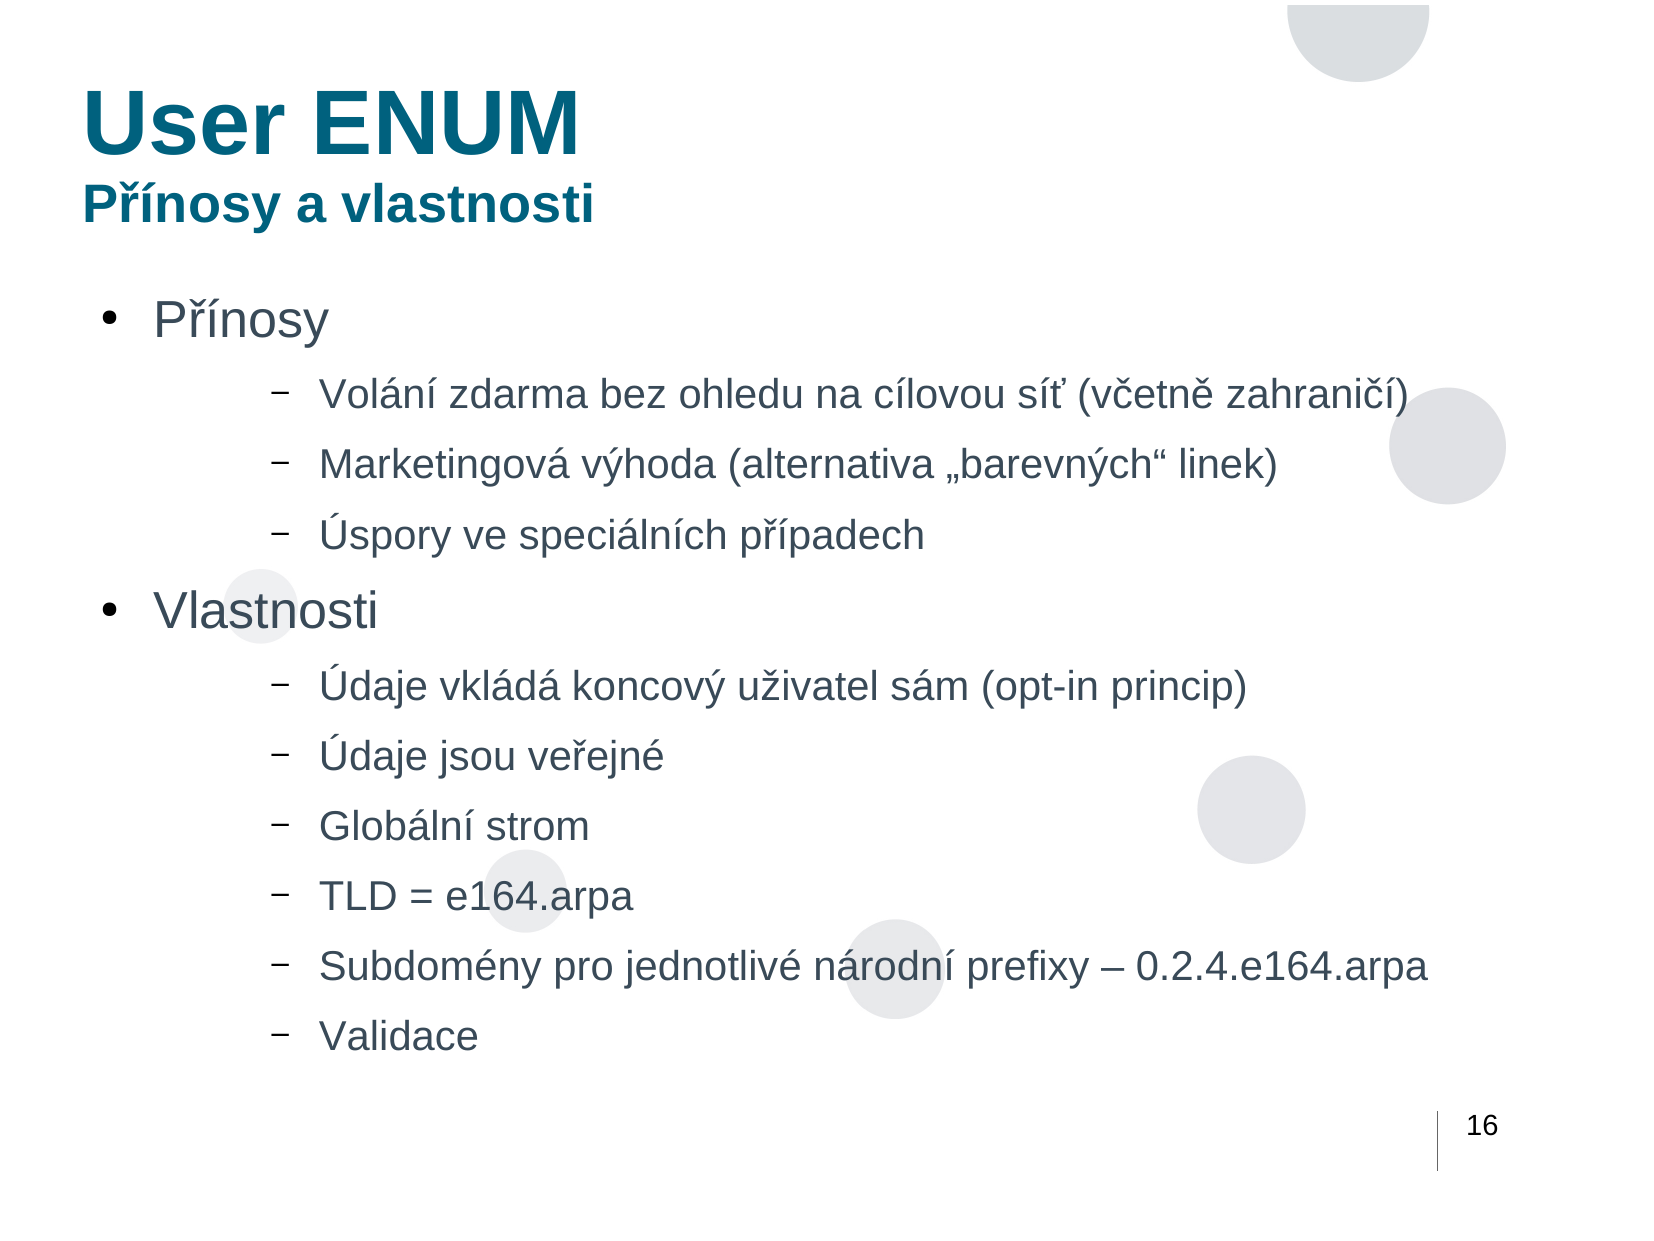

# User ENUM Přínosy a vlastnosti
Přínosy
Volání zdarma bez ohledu na cílovou síť (včetně zahraničí)
Marketingová výhoda (alternativa „barevných“ linek)
Úspory ve speciálních případech
Vlastnosti
Údaje vkládá koncový uživatel sám (opt-in princip)
Údaje jsou veřejné
Globální strom
TLD = e164.arpa
Subdomény pro jednotlivé národní prefixy – 0.2.4.e164.arpa
Validace